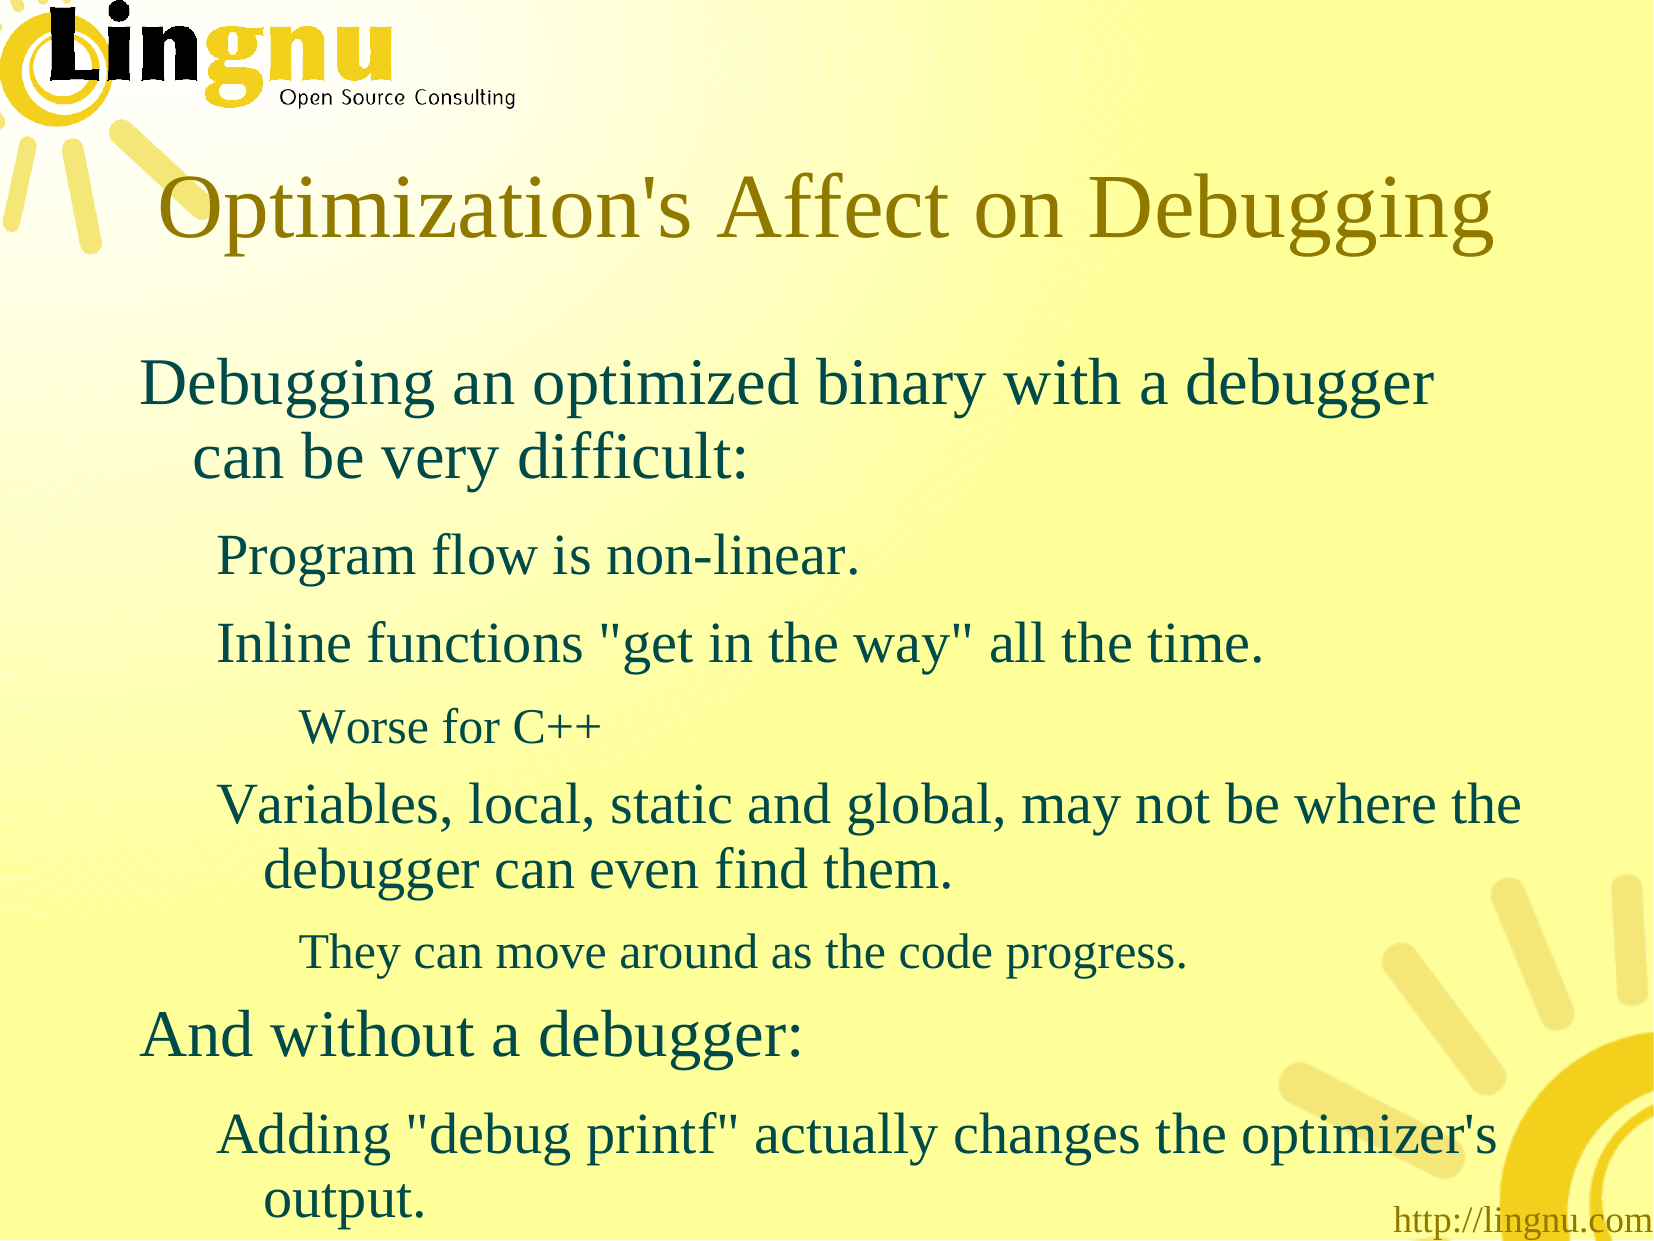

# Optimization's Affect on Debugging
Debugging an optimized binary with a debugger can be very difficult:
Program flow is non-linear.
Inline functions "get in the way" all the time.
Worse for C++
Variables, local, static and global, may not be where the debugger can even find them.
They can move around as the code progress.
And without a debugger:
Adding "debug printf" actually changes the optimizer's output.